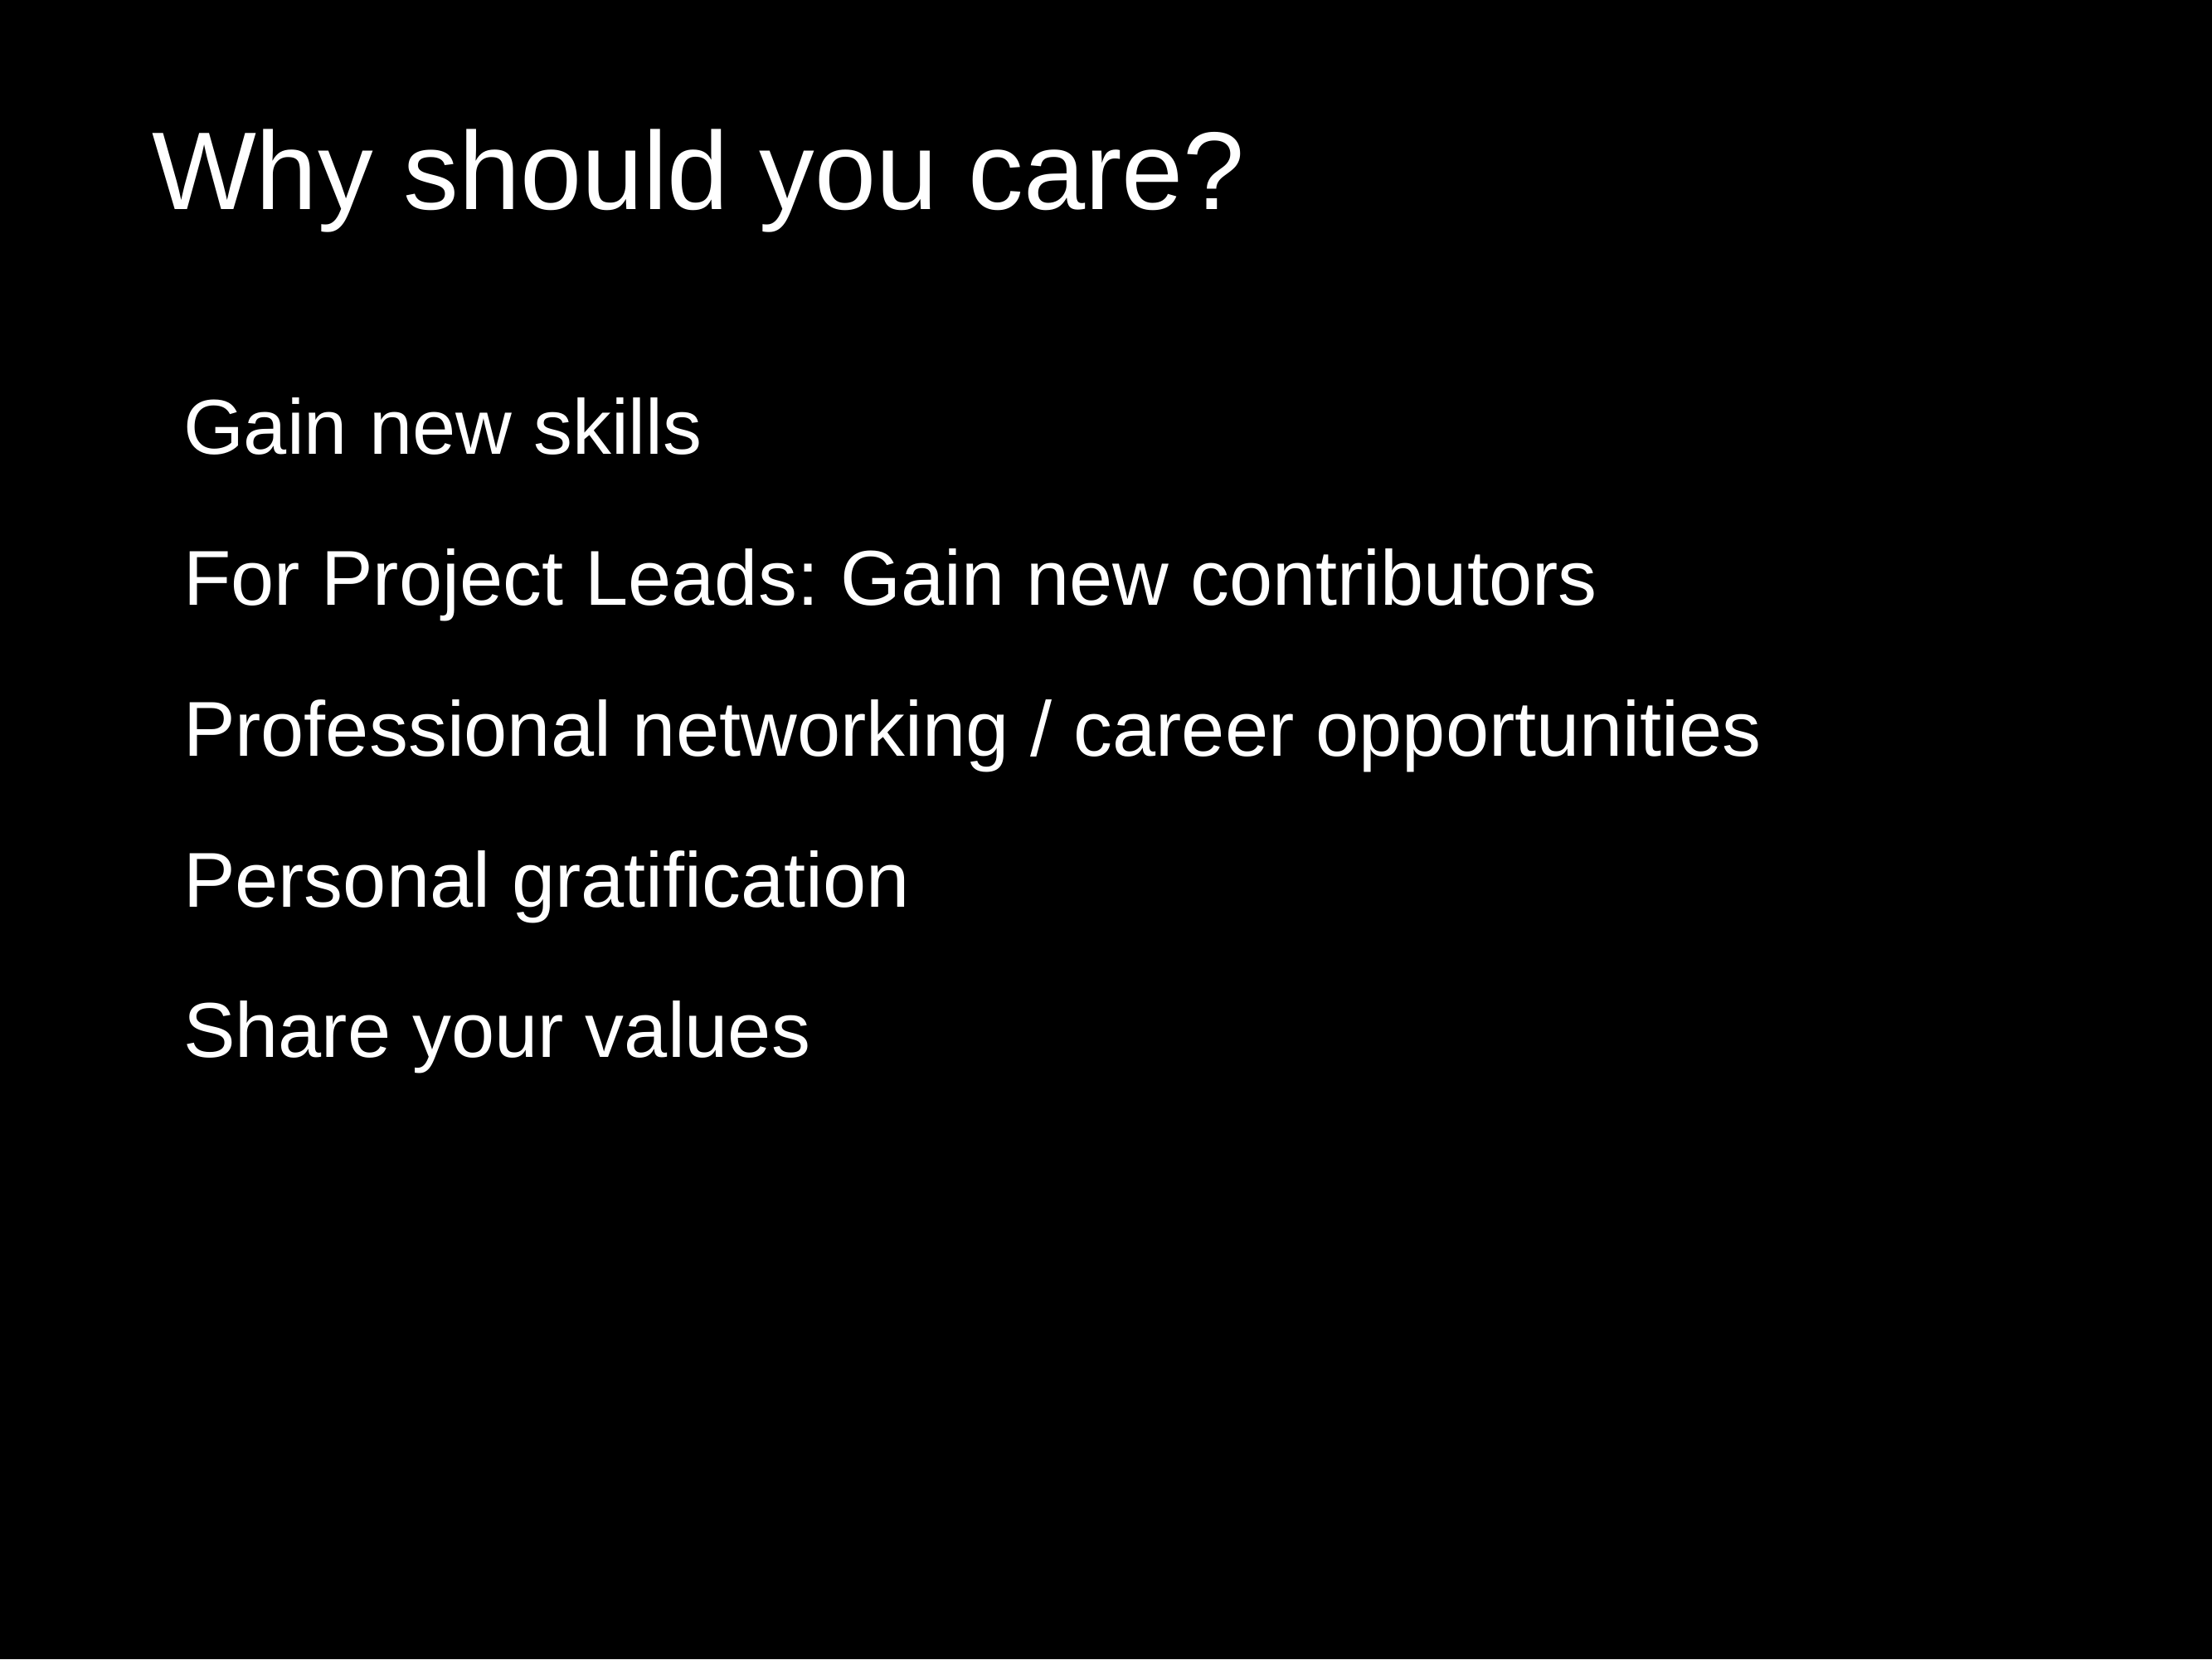

# Why should you care?
 Gain new skills
 For Project Leads: Gain new contributors
 Professional networking / career opportunities
 Personal gratification
 Share your values